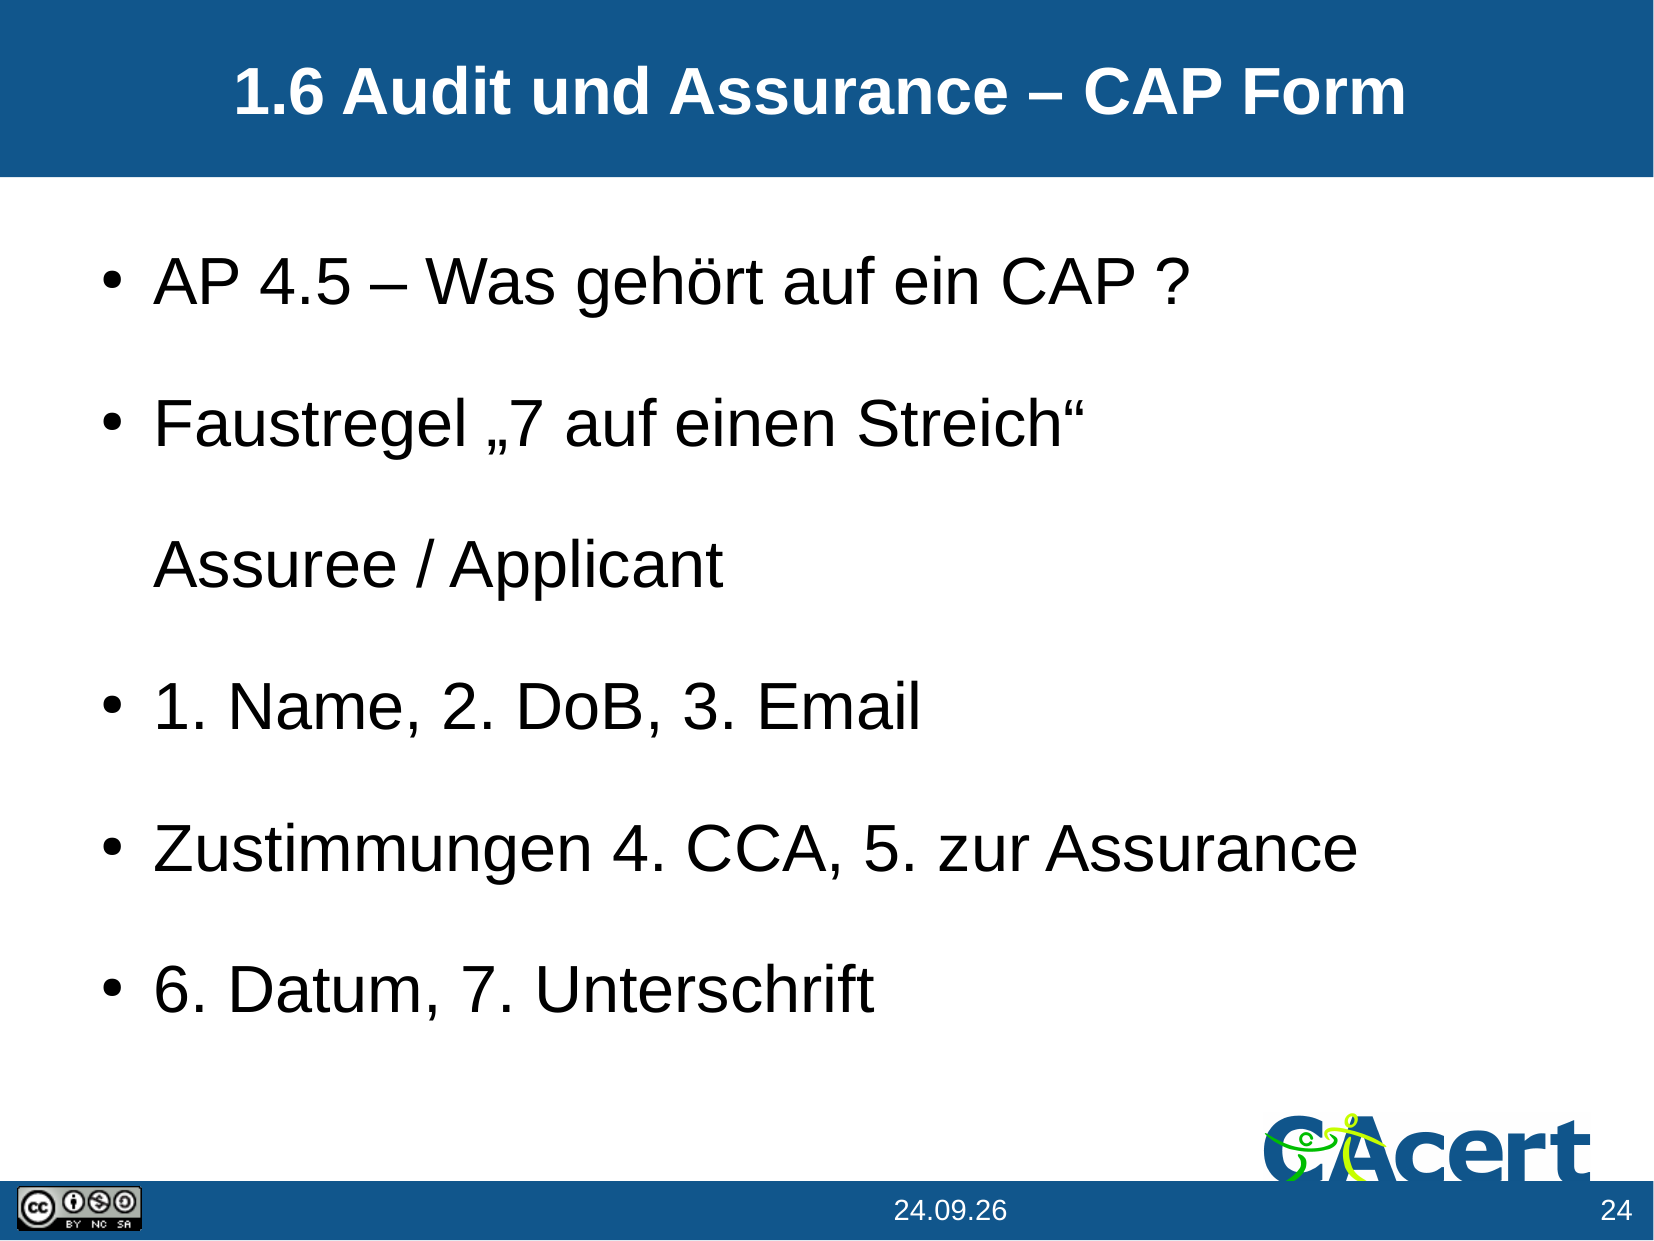

# 1.6 Audit und Assurance – CAP Form
AP 4.5 – Was gehört auf ein CAP ?
Faustregel „7 auf einen Streich“
Assuree / Applicant
1. Name, 2. DoB, 3. Email
Zustimmungen 4. CCA, 5. zur Assurance
6. Datum, 7. Unterschrift